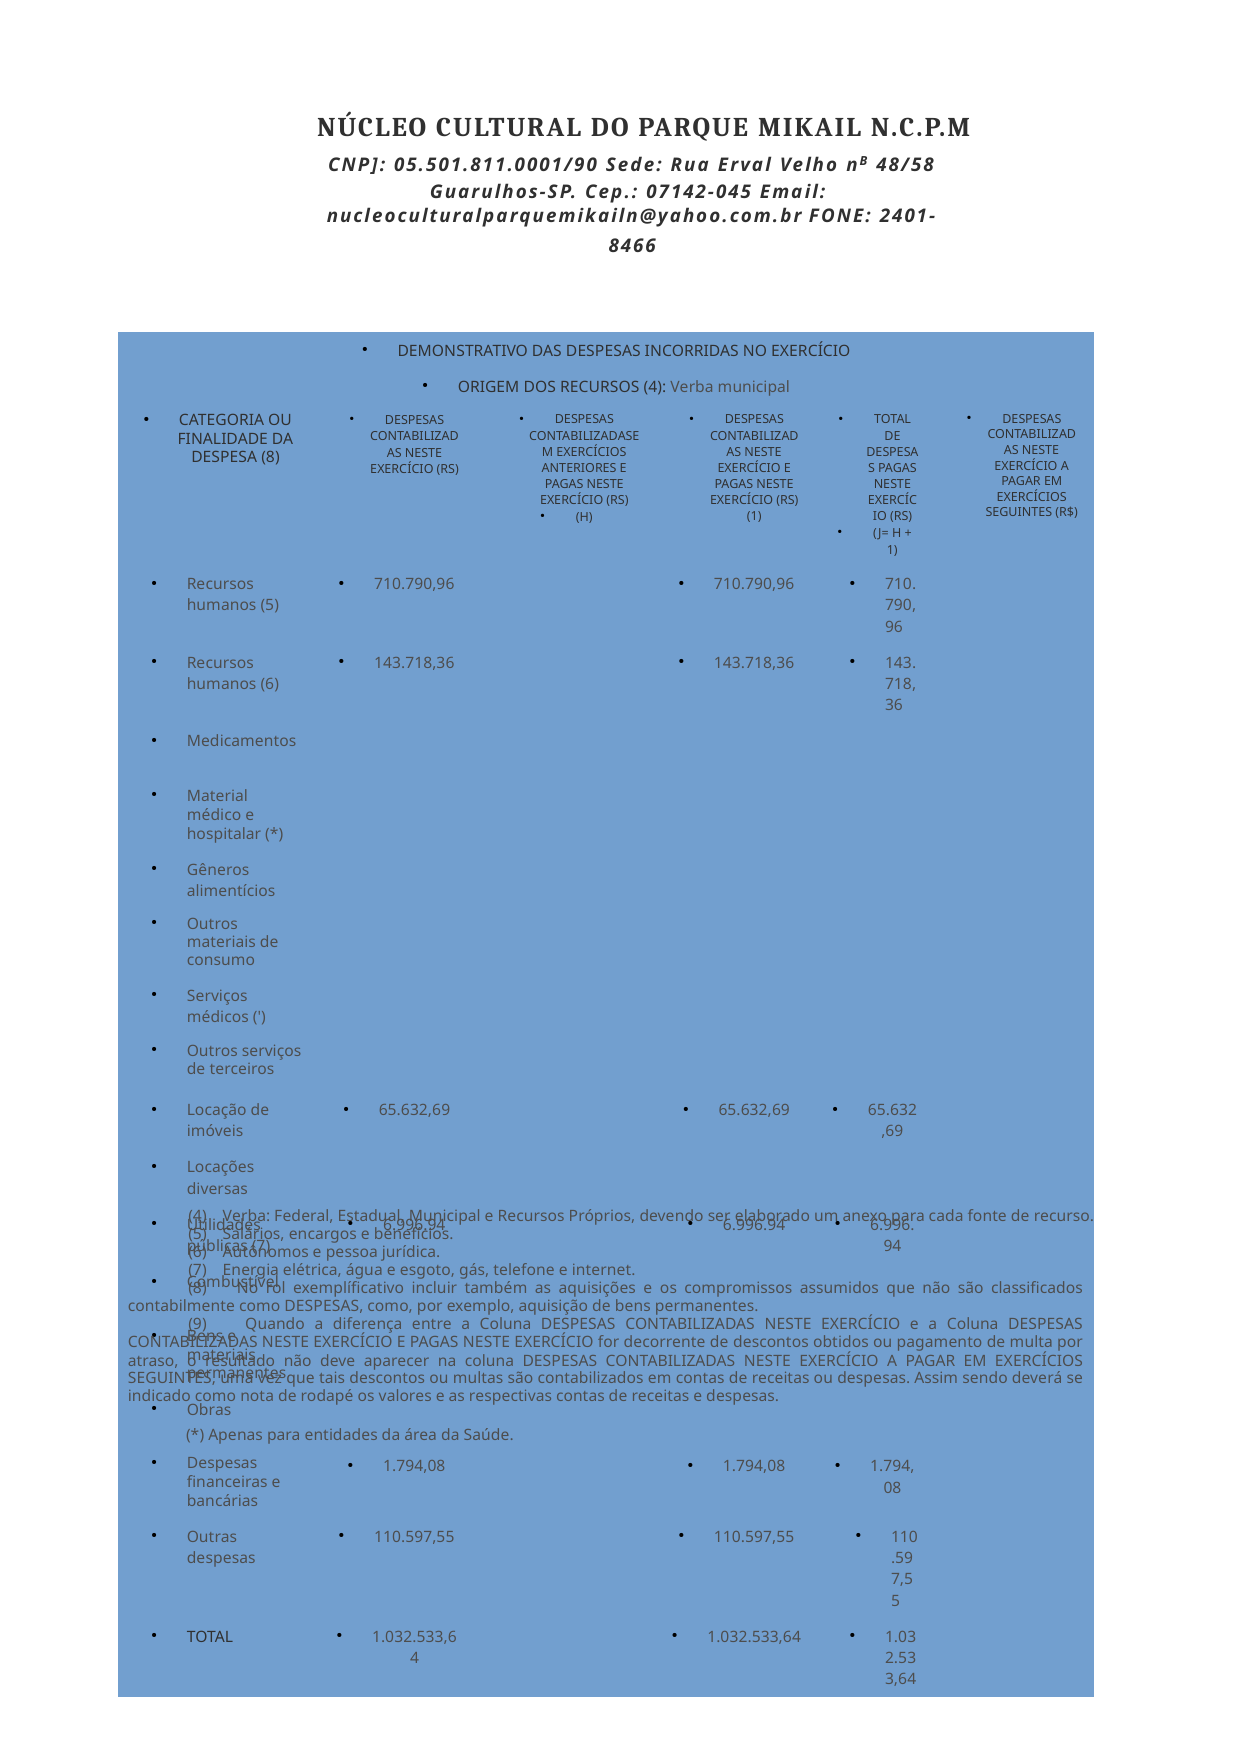

NÚCLEO CULTURAL DO PARQUE MIKAIL N.C.P.M
CNP]: 05.501.811.0001/90 Sede: Rua Erval Velho nB 48/58 Guarulhos-SP. Cep.: 07142-045 Email: nucleoculturalparquemikailn@yahoo.com.br FONE: 2401-8466
| DEMONSTRATIVO DAS DESPESAS INCORRIDAS NO EXERCÍCIO | | | | | |
| --- | --- | --- | --- | --- | --- |
| ORIGEM DOS RECURSOS (4): Verba municipal | | | | | |
| CATEGORIA OU FINALIDADE DA DESPESA (8) | DESPESAS CONTABILIZADAS NESTE EXERCÍCIO (RS) | DESPESAS CONTABILIZADASEM EXERCÍCIOS ANTERIORES E PAGAS NESTE EXERCÍCIO (RS) (H) | DESPESAS CONTABILIZADAS NESTE EXERCÍCIO E PAGAS NESTE EXERCÍCIO (RS) (1) | TOTAL DE DESPESAS PAGAS NESTE EXERCÍCIO (RS) (J= H + 1) | DESPESAS CONTABILIZADAS NESTE EXERCÍCIO A PAGAR EM EXERCÍCIOS SEGUINTES (R$) |
| Recursos humanos (5) | 710.790,96 | | 710.790,96 | 710.790,96 | |
| Recursos humanos (6) | 143.718,36 | | 143.718,36 | 143.718,36 | |
| Medicamentos | | | | | |
| Material médico e hospitalar (\*) | | | | | |
| Gêneros alimentícios | | | | | |
| Outros materiais de consumo | | | | | |
| Serviços médicos (') | | | | | |
| Outros serviços de terceiros | | | | | |
| Locação de imóveis | 65.632,69 | | 65.632,69 | 65.632,69 | |
| Locações diversas | | | | | |
| Utilidades públicas (7) | 6.996.94 | | 6.996.94 | 6.996.94 | |
| Combustível | | | | | |
| Bens e materiais permanentes | | | | | |
| Obras | | | | | |
| Despesas financeiras e bancárias | 1.794,08 | | 1.794,08 | 1.794,08 | |
| Outras despesas | 110.597,55 | | 110.597,55 | 110.597,55 | |
| TOTAL | 1.032.533,64 | | 1.032.533,64 | 1.032.533,64 | |
(4) Verba: Federal, Estadual, Municipal e Recursos Próprios, devendo ser elaborado um anexo para cada fonte de recurso.
(5) Salários, encargos e benefícios.
(6) Autônomos e pessoa jurídica.
(7) Energia elétrica, água e esgoto, gás, telefone e internet.
(8) No rol exemplíficativo incluir também as aquisições e os compromissos assumidos que não são classificados contabilmente como DESPESAS, como, por exemplo, aquisição de bens permanentes.
(9) Quando a diferença entre a Coluna DESPESAS CONTABILIZADAS NESTE EXERCÍCIO e a Coluna DESPESAS CONTABILIZADAS NESTE EXERCÍCIO E PAGAS NESTE EXERCÍCIO for decorrente de descontos obtidos ou pagamento de multa por atraso, o resultado não deve aparecer na coluna DESPESAS CONTABILIZADAS NESTE EXERCÍCIO A PAGAR EM EXERCÍCIOS SEGUINTES, uma vez que tais descontos ou multas são contabilizados em contas de receitas ou despesas. Assim sendo deverá se indicado como nota de rodapé os valores e as respectivas contas de receitas e despesas.
(*) Apenas para entidades da área da Saúde.